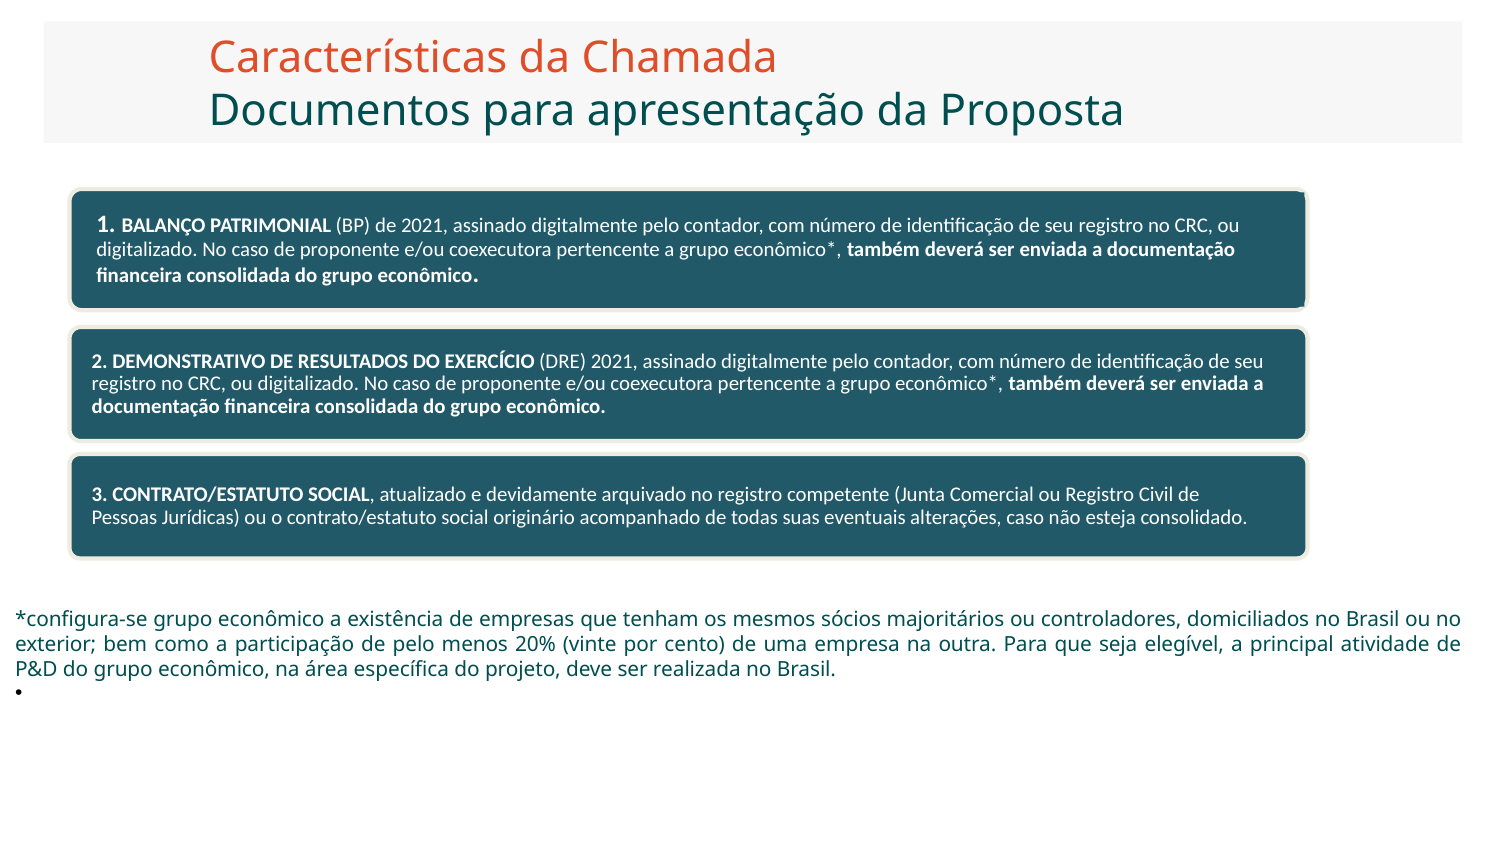

Características da Chamada
Documentos para apresentação da Proposta
1. BALANÇO PATRIMONIAL (BP) de 2021, assinado digitalmente pelo contador, com número de identificação de seu registro no CRC, ou digitalizado. No caso de proponente e/ou coexecutora pertencente a grupo econômico*, também deverá ser enviada a documentação financeira consolidada do grupo econômico.
2. DEMONSTRATIVO DE RESULTADOS DO EXERCÍCIO (DRE) 2021, assinado digitalmente pelo contador, com número de identificação de seu registro no CRC, ou digitalizado. No caso de proponente e/ou coexecutora pertencente a grupo econômico*, também deverá ser enviada a documentação financeira consolidada do grupo econômico.
3. CONTRATO/ESTATUTO SOCIAL, atualizado e devidamente arquivado no registro competente (Junta Comercial ou Registro Civil de Pessoas Jurídicas) ou o contrato/estatuto social originário acompanhado de todas suas eventuais alterações, caso não esteja consolidado.
*configura-se grupo econômico a existência de empresas que tenham os mesmos sócios majoritários ou controladores, domiciliados no Brasil ou no exterior; bem como a participação de pelo menos 20% (vinte por cento) de uma empresa na outra. Para que seja elegível, a principal atividade de P&D do grupo econômico, na área específica do projeto, deve ser realizada no Brasil.